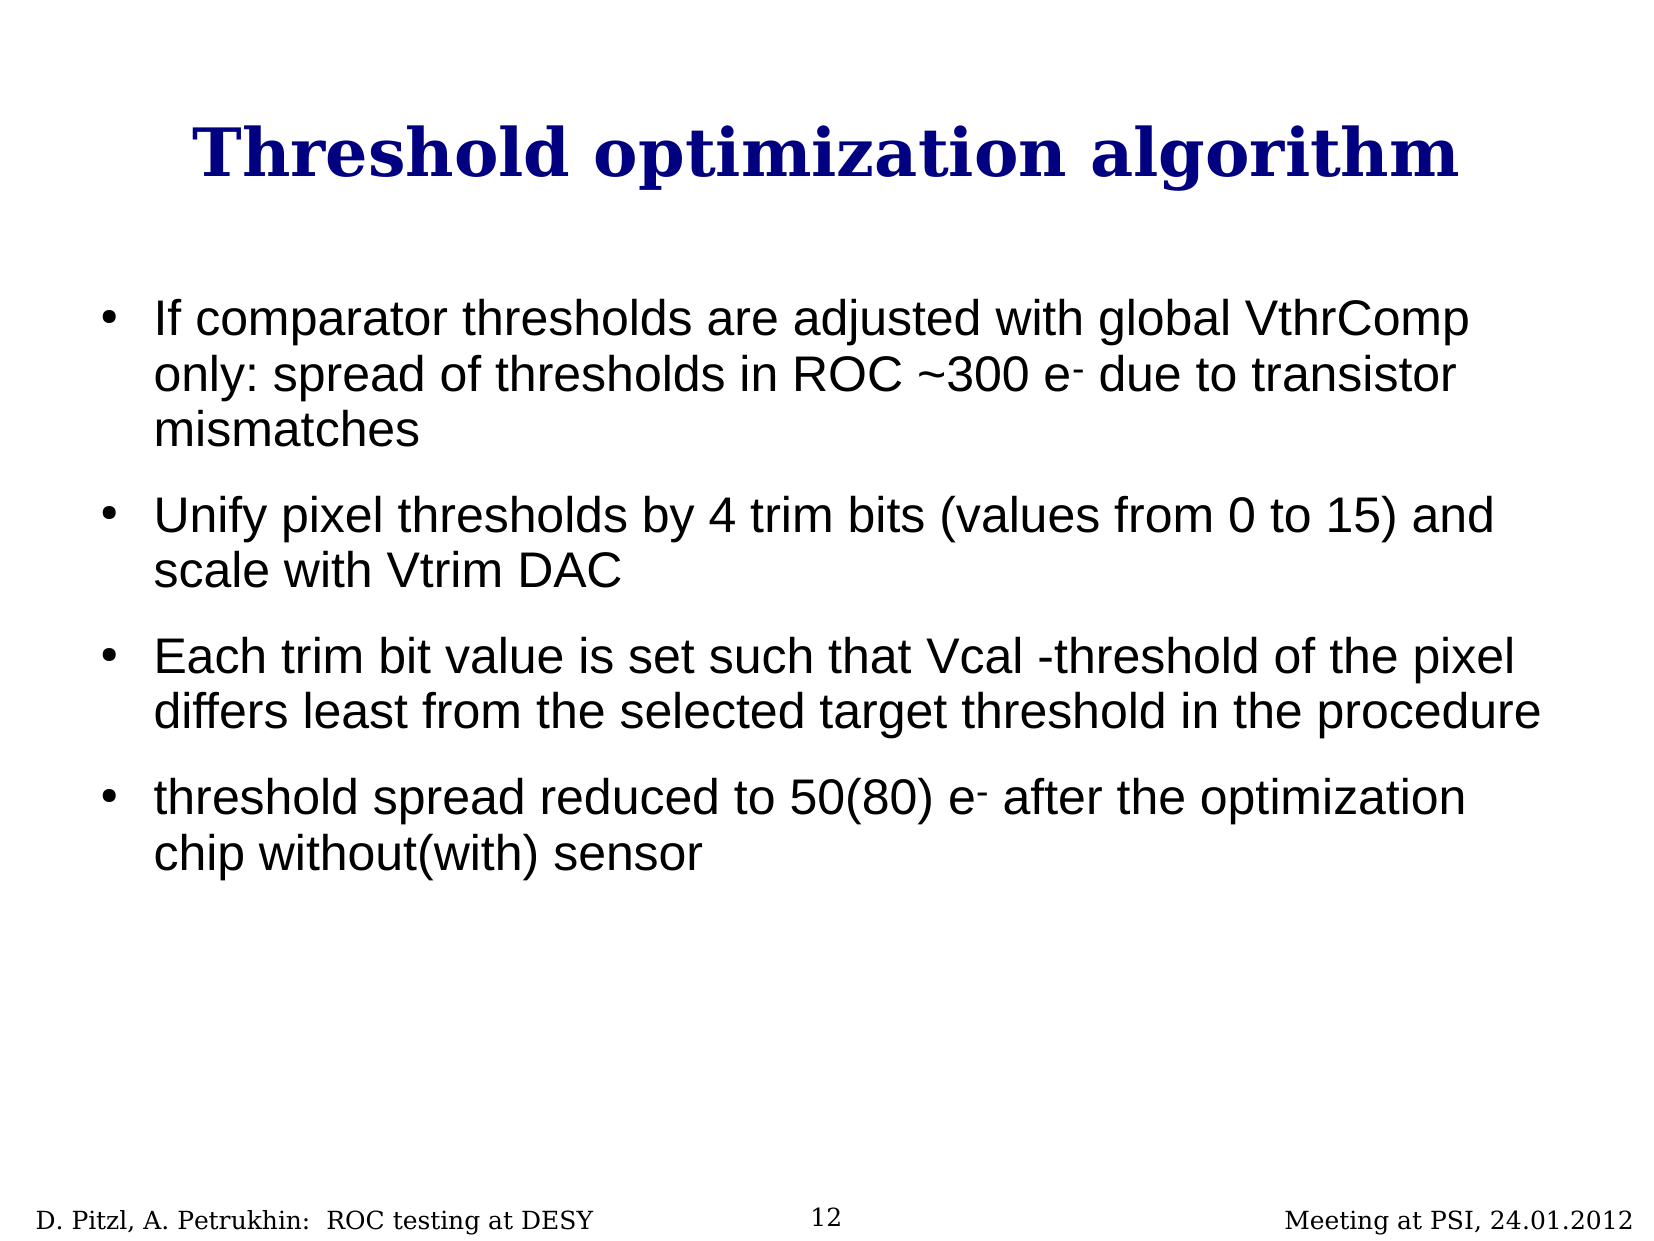

# Threshold optimization algorithm
If comparator thresholds are adjusted with global VthrComp only: spread of thresholds in ROC ~300 e- due to transistor mismatches
Unify pixel thresholds by 4 trim bits (values from 0 to 15) and scale with Vtrim DAC
Each trim bit value is set such that Vcal -threshold of the pixel differs least from the selected target threshold in the procedure
threshold spread reduced to 50(80) e- after the optimization chip without(with) sensor
D. Pitzl, A. Petrukhin: ROC testing at DESY
	Meeting at PSI, 24.01.2012